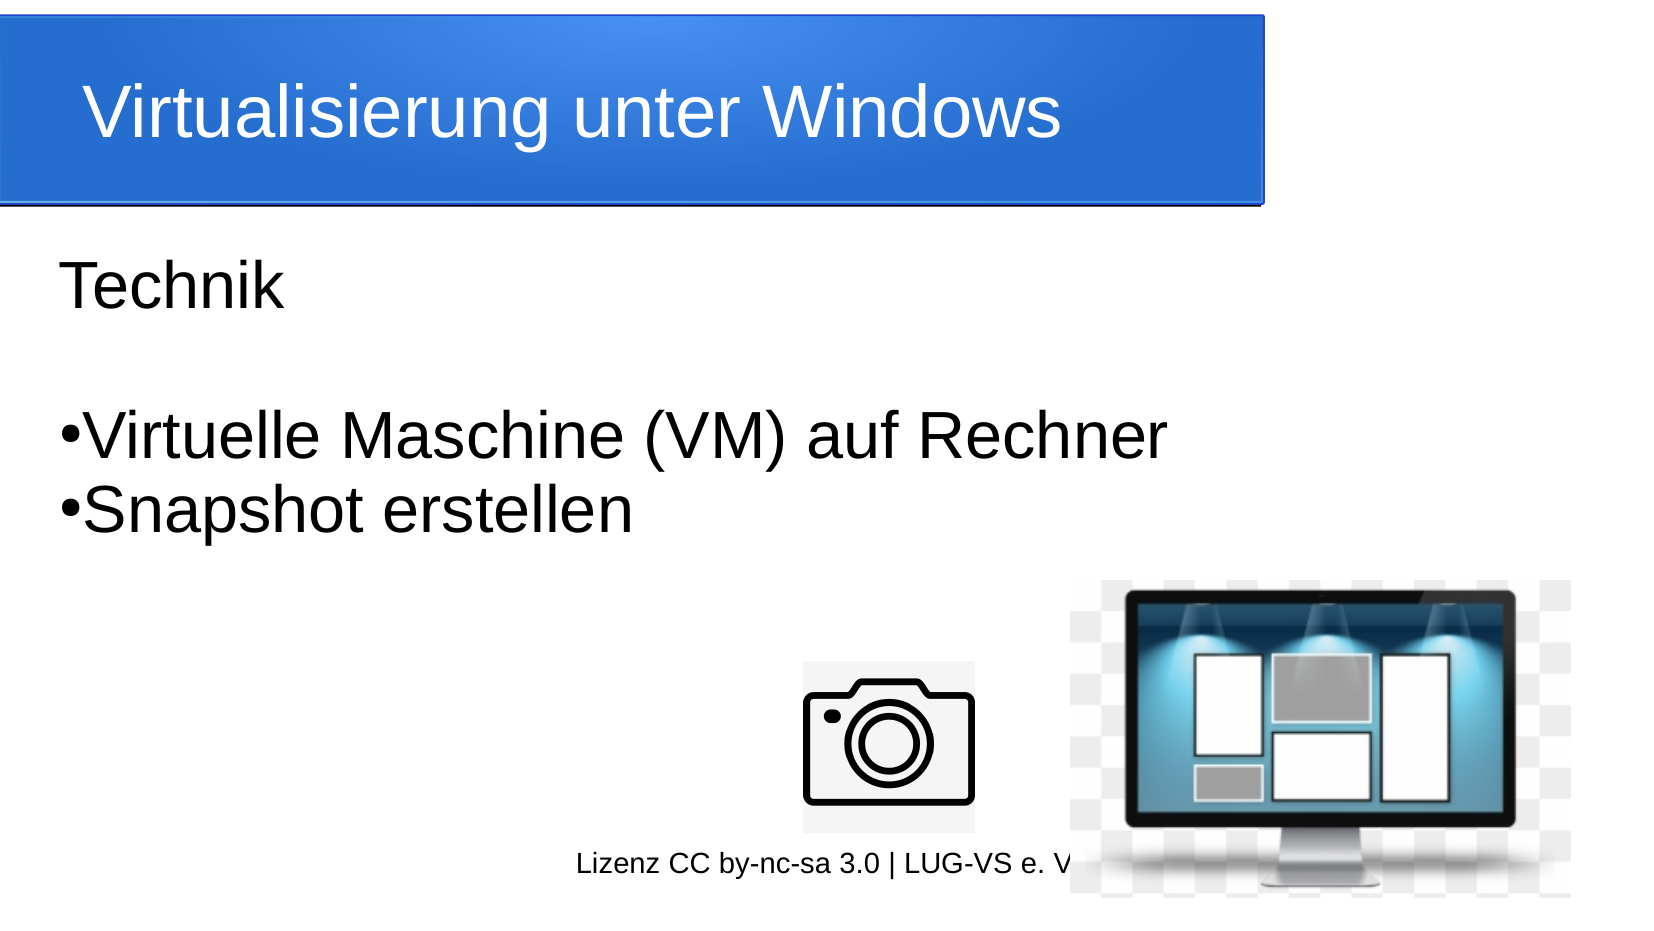

# Virtualisierung unter Windows
Technik
Virtuelle Maschine (VM) auf Rechner
Snapshot erstellen
Lizenz CC by-nc-sa 3.0 | LUG-VS e. V.
17